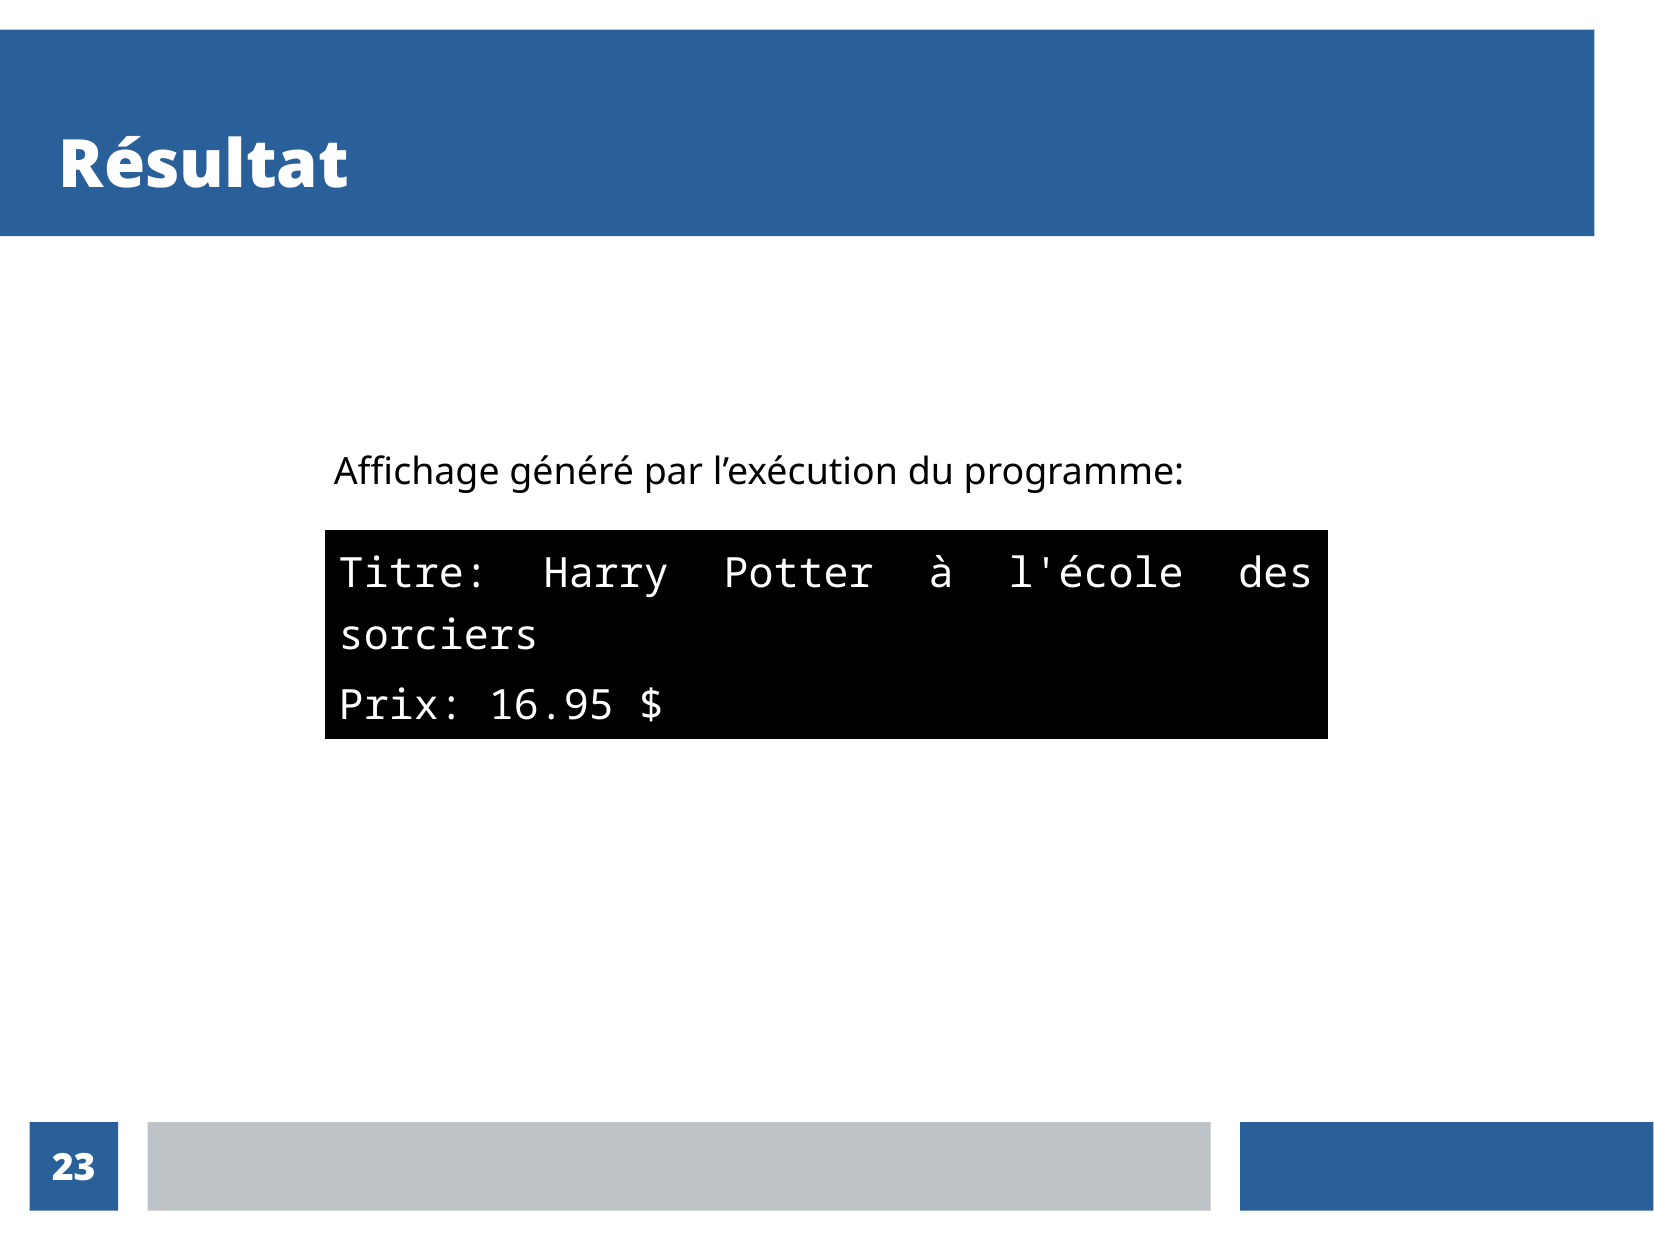

# Résultat
Affichage généré par l’exécution du programme:
| Titre: Harry Potter à l'école des sorciers Prix: 16.95 $ |
| --- |
23